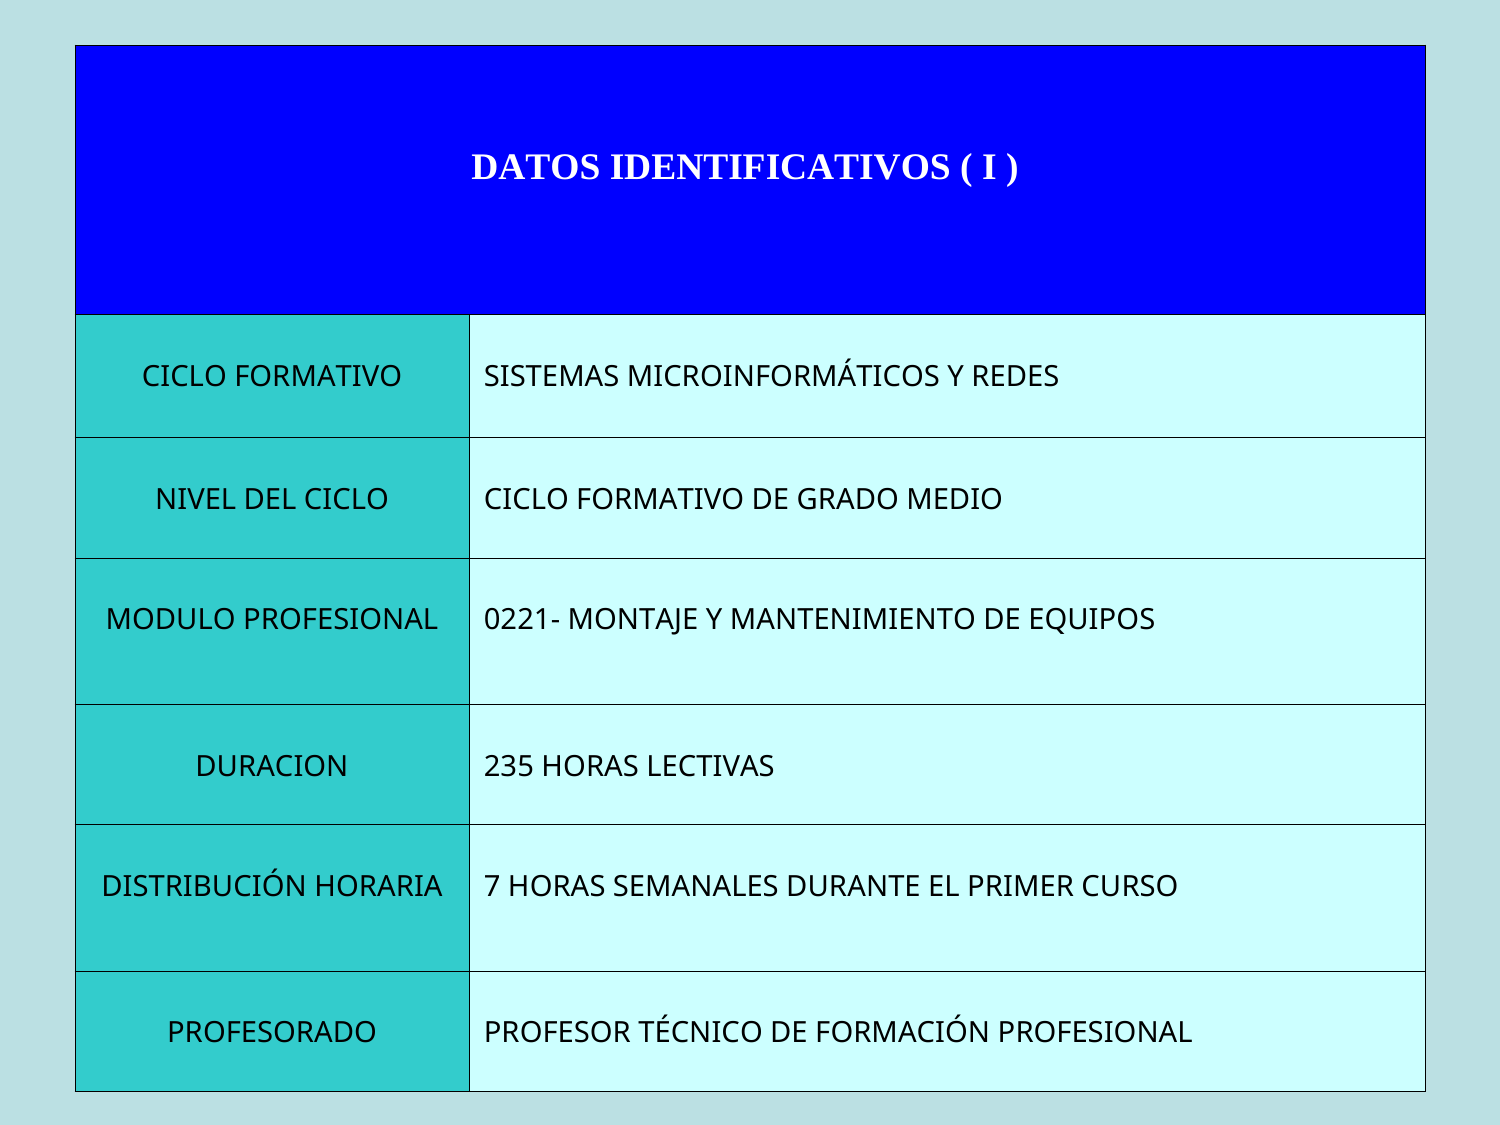

| DATOS IDENTIFICATIVOS ( I ) | |
| --- | --- |
| CICLO FORMATIVO | SISTEMAS MICROINFORMÁTICOS Y REDES |
| NIVEL DEL CICLO | CICLO FORMATIVO DE GRADO MEDIO |
| MODULO PROFESIONAL | 0221- MONTAJE Y MANTENIMIENTO DE EQUIPOS |
| DURACION | 235 HORAS LECTIVAS |
| DISTRIBUCIÓN HORARIA | 7 HORAS SEMANALES DURANTE EL PRIMER CURSO |
| PROFESORADO | PROFESOR TÉCNICO DE FORMACIÓN PROFESIONAL |